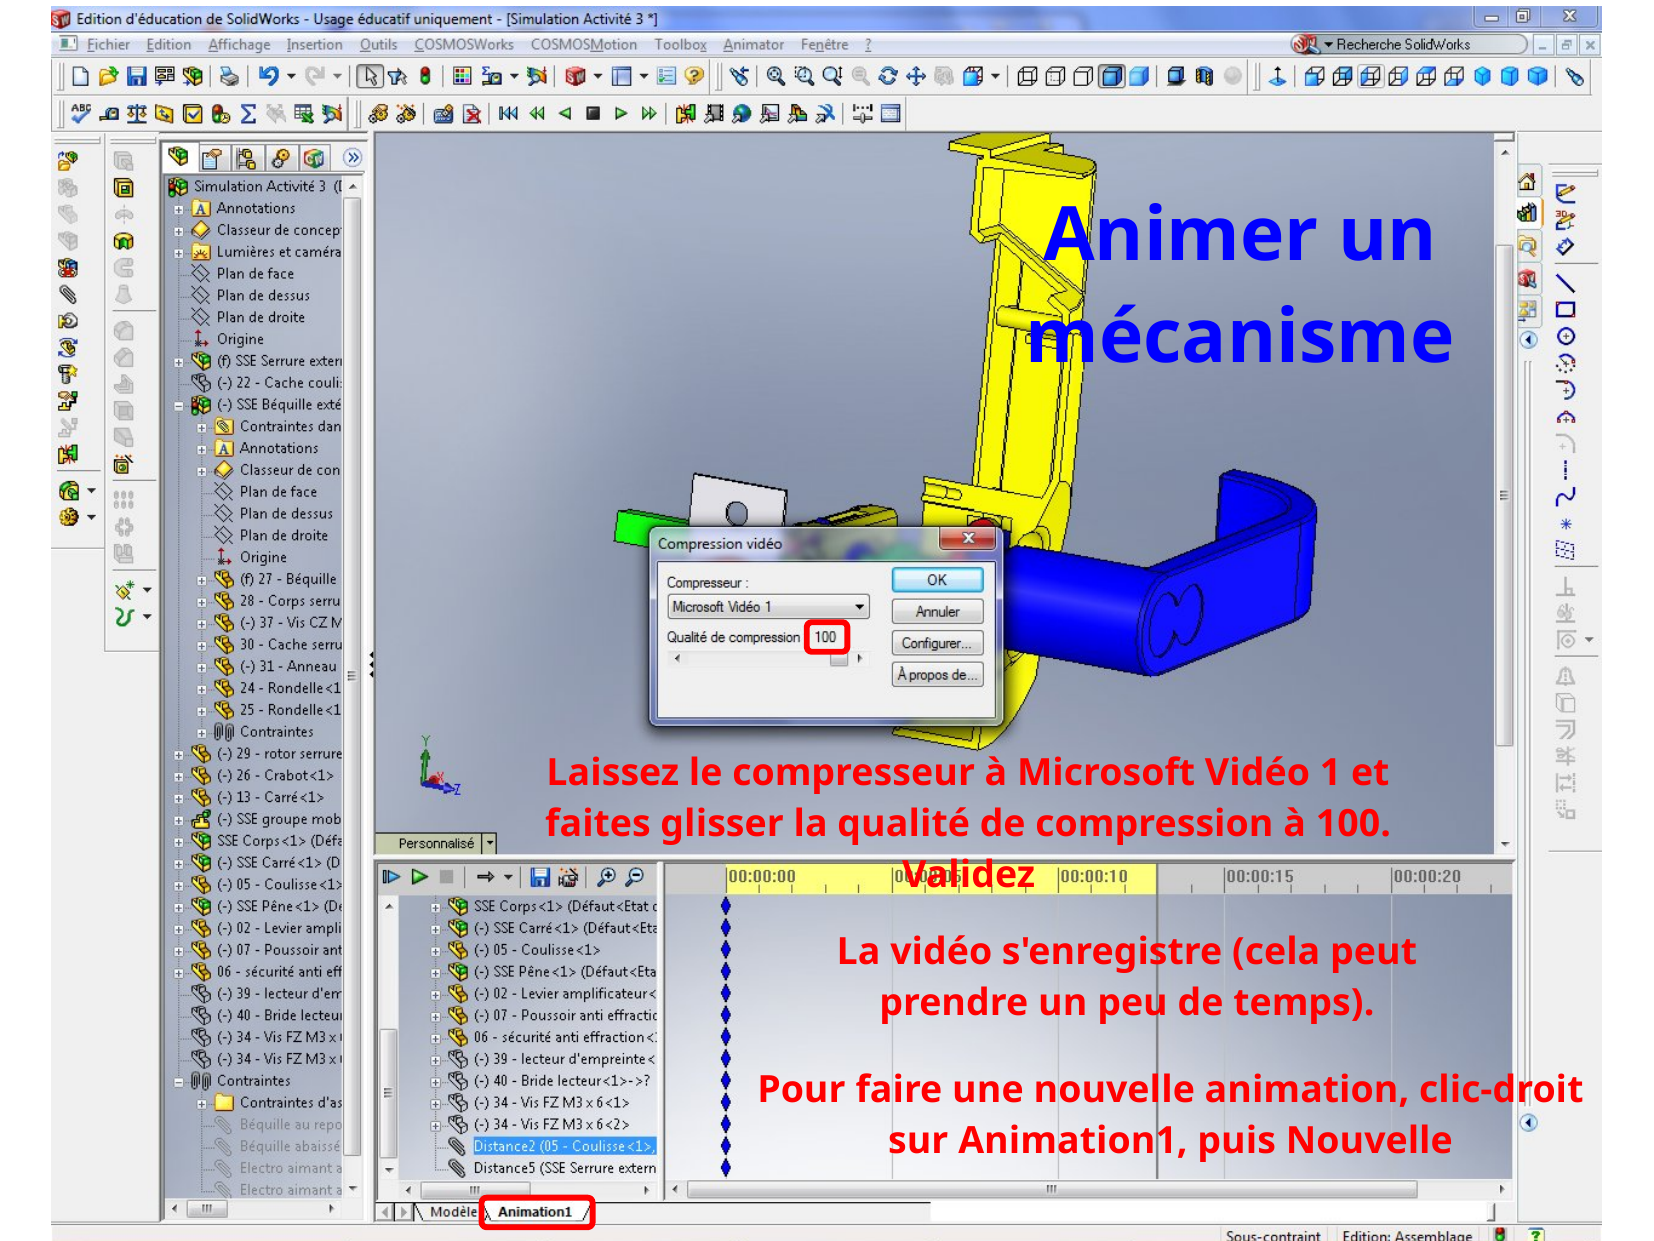

Animer un mécanisme
Laissez le compresseur à Microsoft Vidéo 1 et faites glisser la qualité de compression à 100.
Validez
La vidéo s'enregistre (cela peut prendre un peu de temps).
Pour faire une nouvelle animation, clic-droit sur Animation1, puis Nouvelle